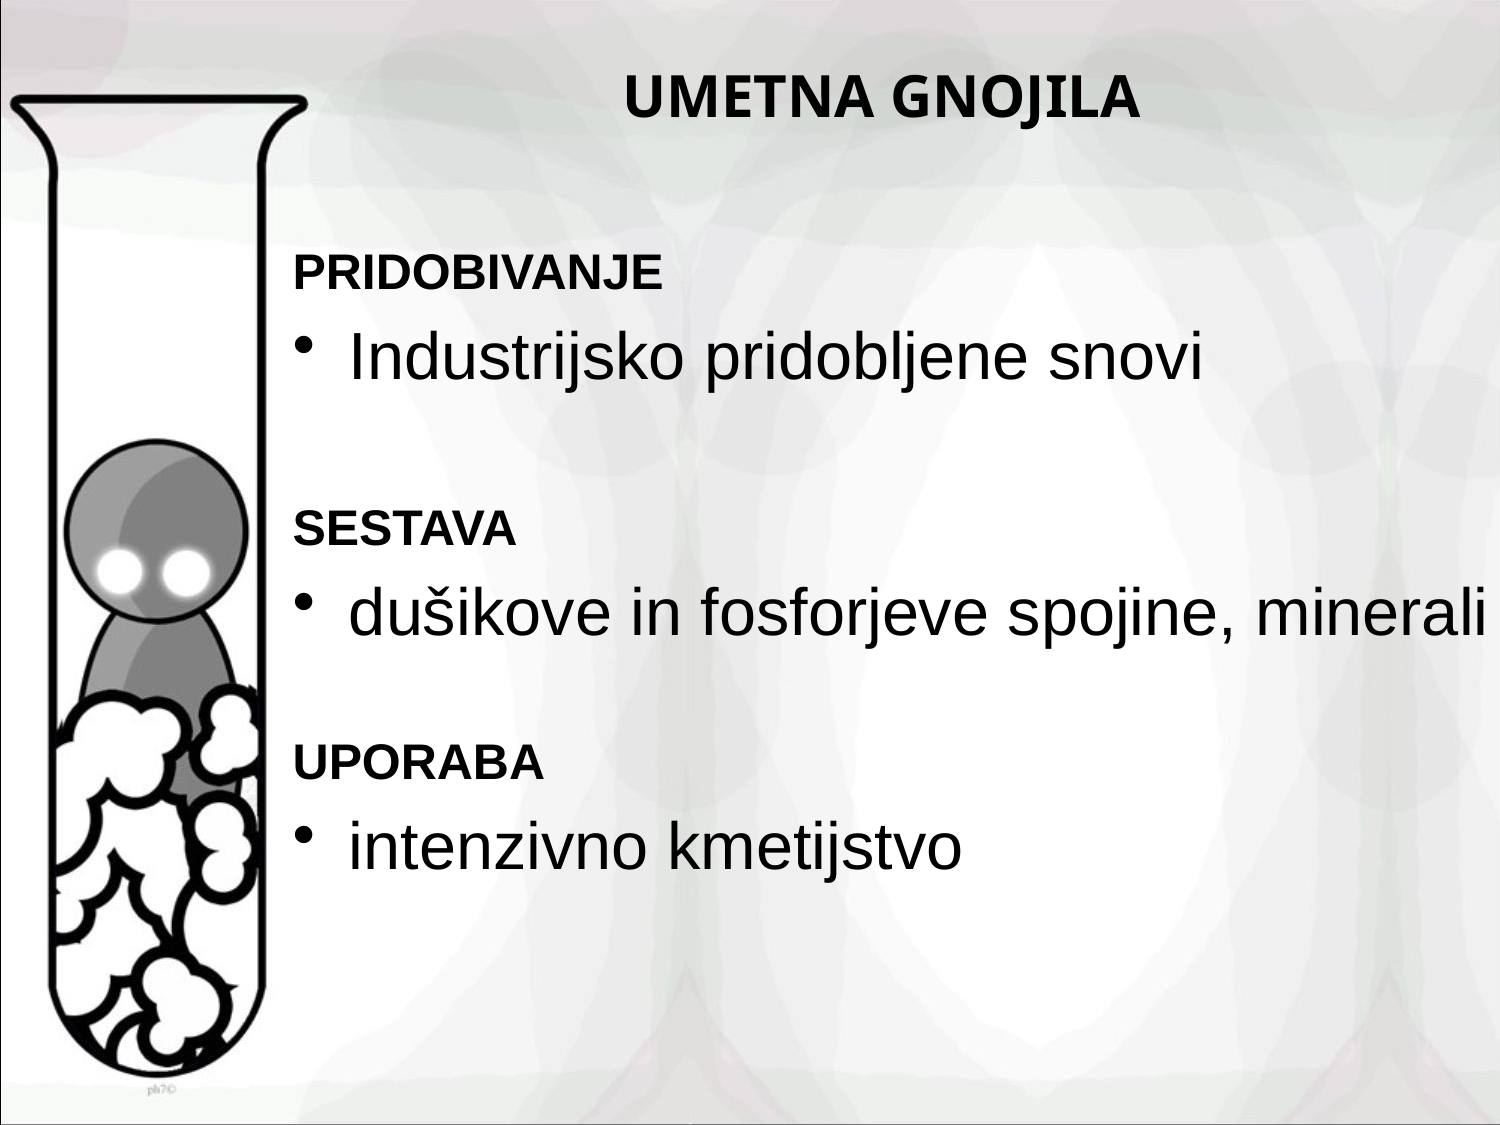

# UMETNA GNOJILA
PRIDOBIVANJE
Industrijsko pridobljene snovi
SESTAVA
dušikove in fosforjeve spojine, minerali
UPORABA
intenzivno kmetijstvo